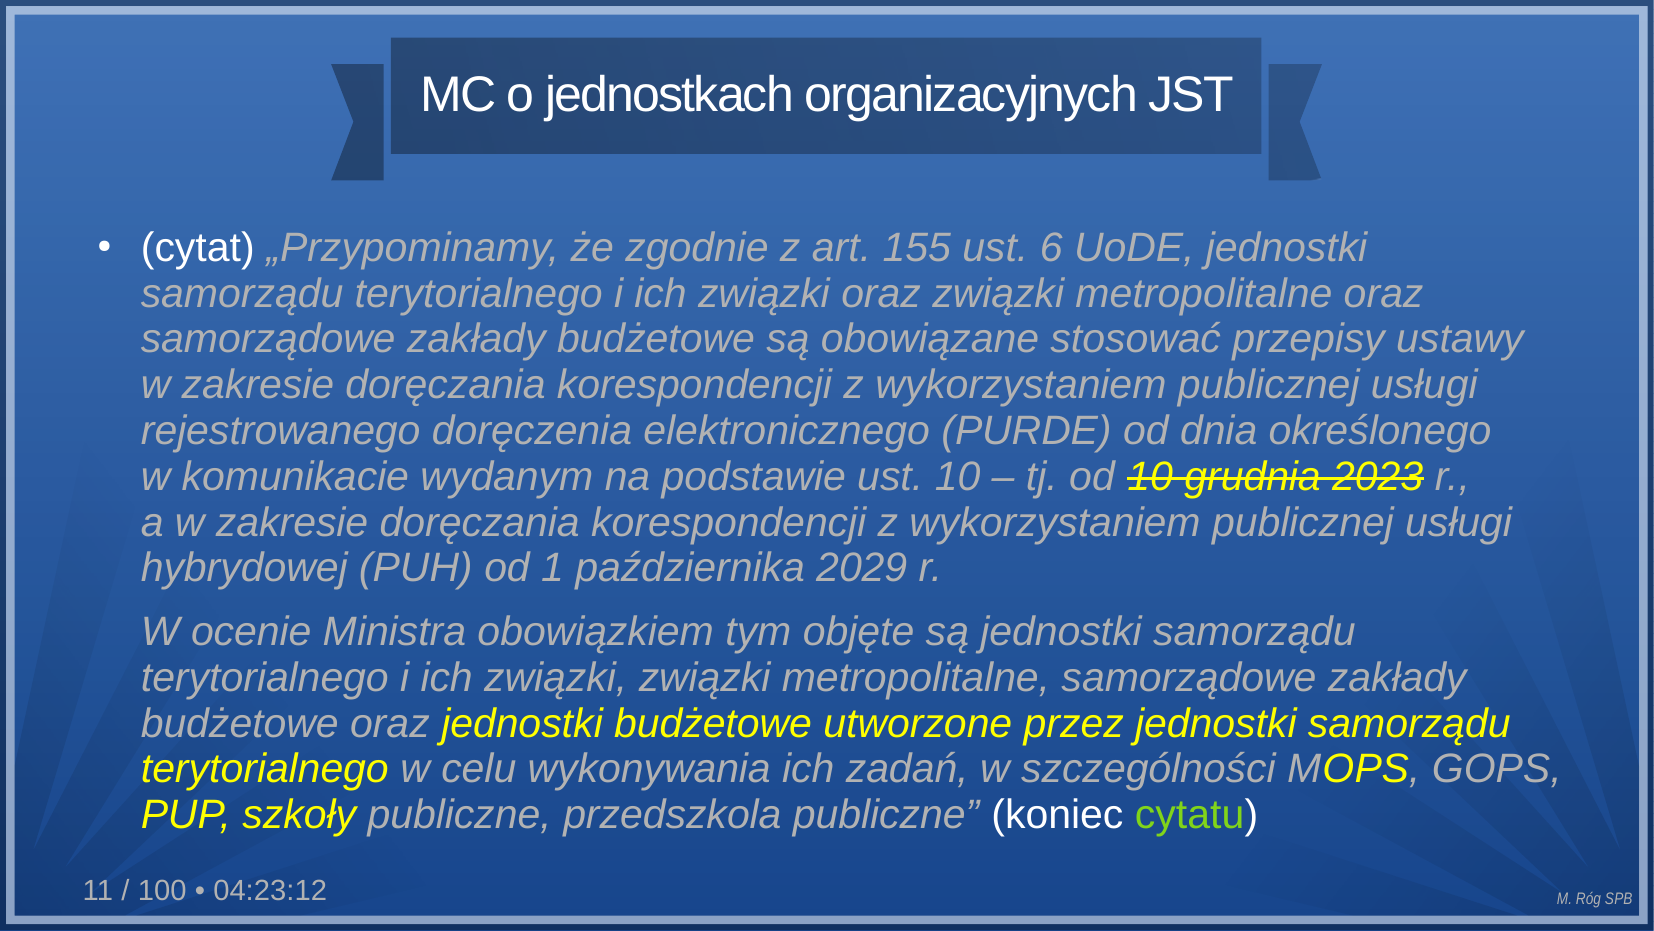

# MC o jednostkach organizacyjnych JST
(cytat) „Przypominamy, że zgodnie z art. 155 ust. 6 UoDE, jednostki samorządu terytorialnego i ich związki oraz związki metropolitalne oraz samorządowe zakłady budżetowe są obowiązane stosować przepisy ustawy w zakresie doręczania korespondencji z wykorzystaniem publicznej usługi rejestrowanego doręczenia elektronicznego (PURDE) od dnia określonego w komunikacie wydanym na podstawie ust. 10 – tj. od 10 grudnia 2023 r., a w zakresie doręczania korespondencji z wykorzystaniem publicznej usługi hybrydowej (PUH) od 1 października 2029 r.
W ocenie Ministra obowiązkiem tym objęte są jednostki samorządu terytorialnego i ich związki, związki metropolitalne, samorządowe zakłady budżetowe oraz jednostki budżetowe utworzone przez jednostki samorządu terytorialnego w celu wykonywania ich zadań, w szczególności MOPS, GOPS, PUP, szkoły publiczne, przedszkola publiczne” (koniec cytatu)